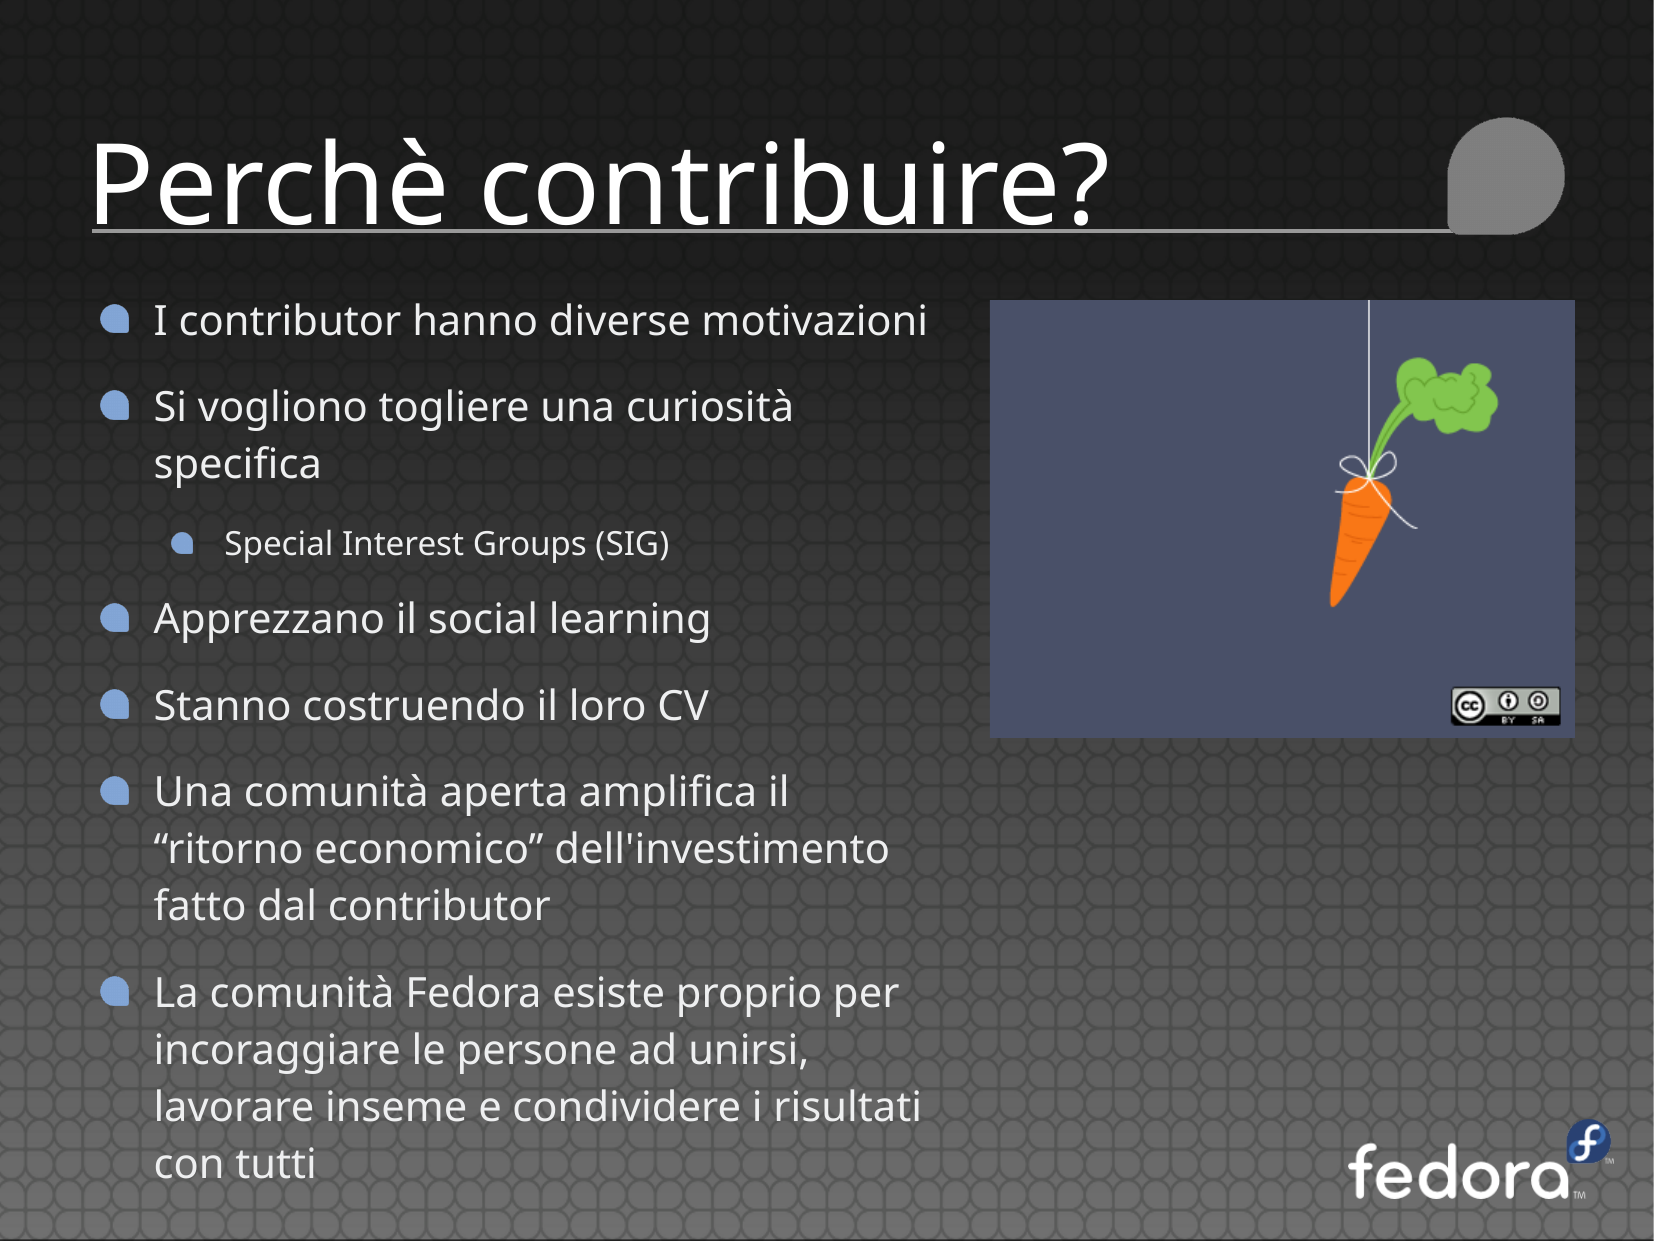

# Perchè contribuire?
I contributor hanno diverse motivazioni
Si vogliono togliere una curiosità specifica
Special Interest Groups (SIG)
Apprezzano il social learning
Stanno costruendo il loro CV
Una comunità aperta amplifica il “ritorno economico” dell'investimento fatto dal contributor
La comunità Fedora esiste proprio per incoraggiare le persone ad unirsi, lavorare inseme e condividere i risultati con tutti